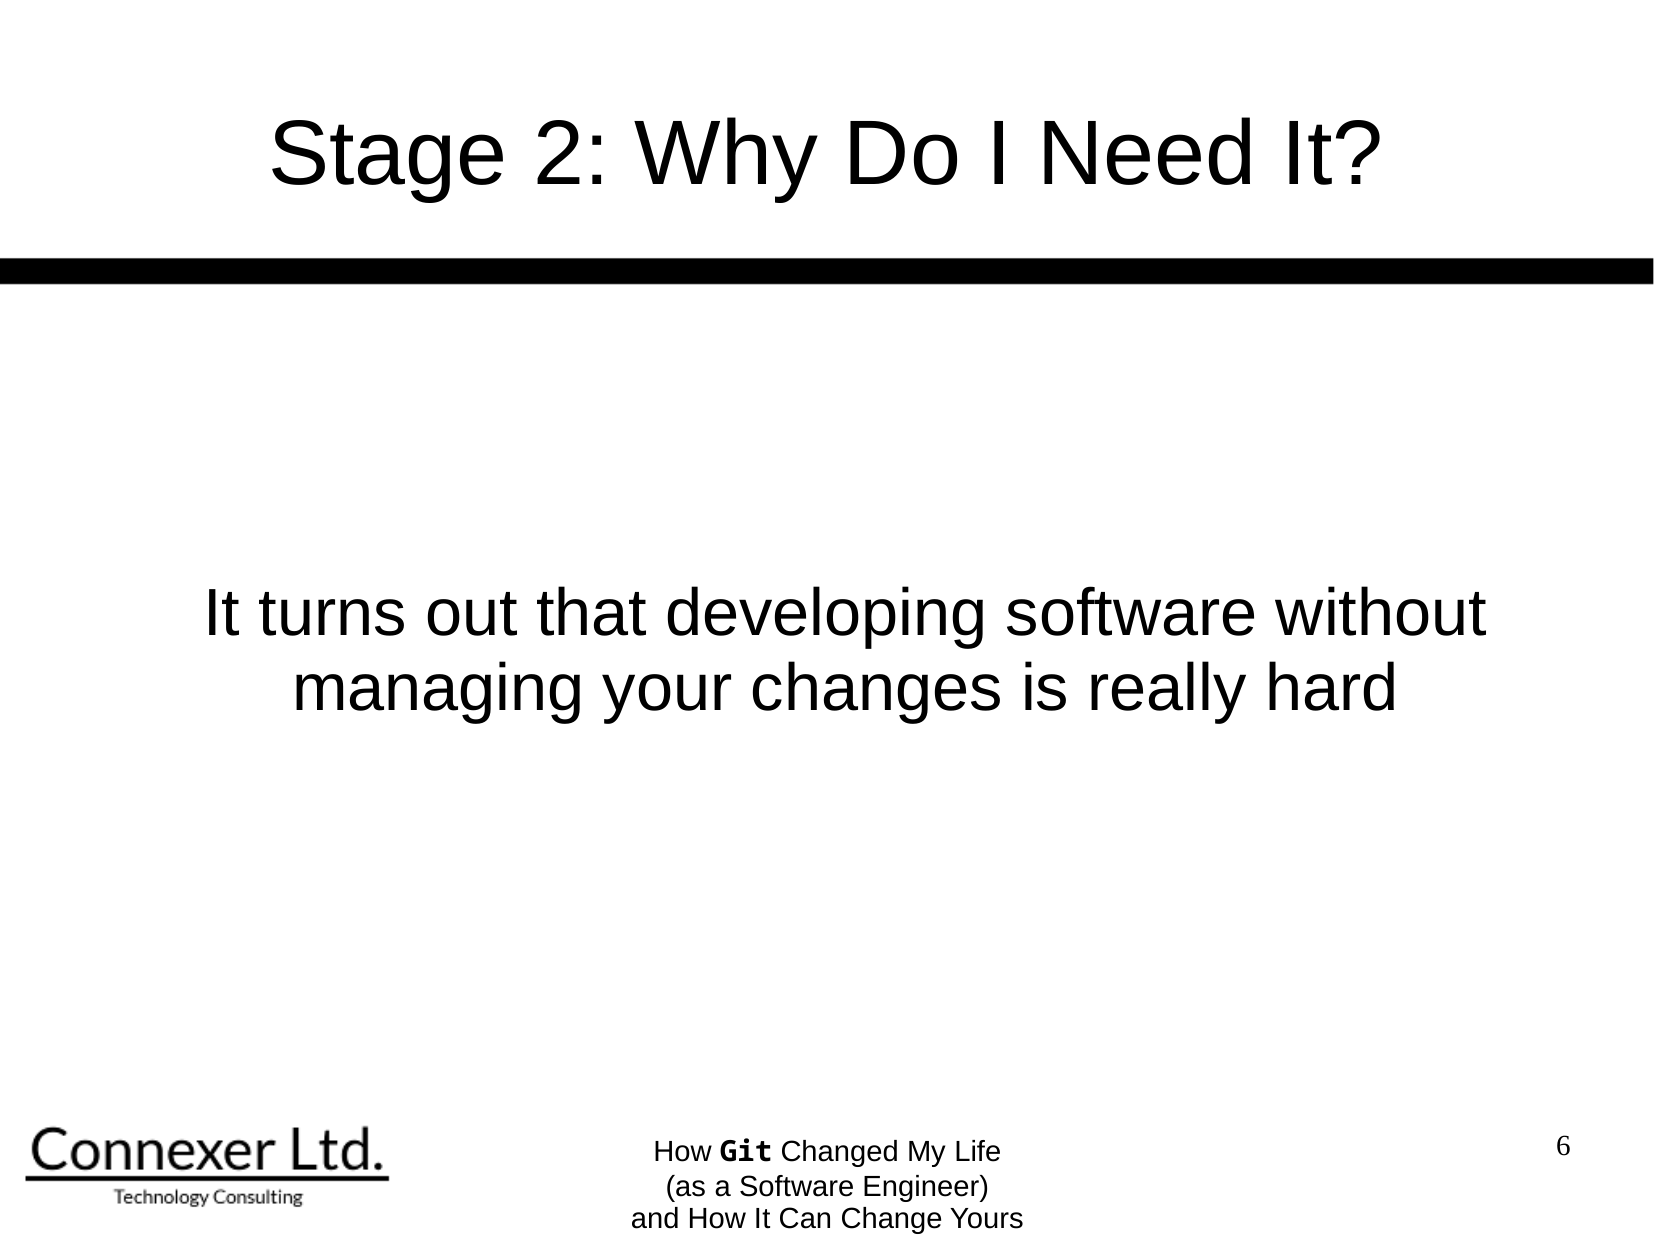

# Stage 2: Why Do I Need It?
It turns out that developing software without managing your changes is really hard
6